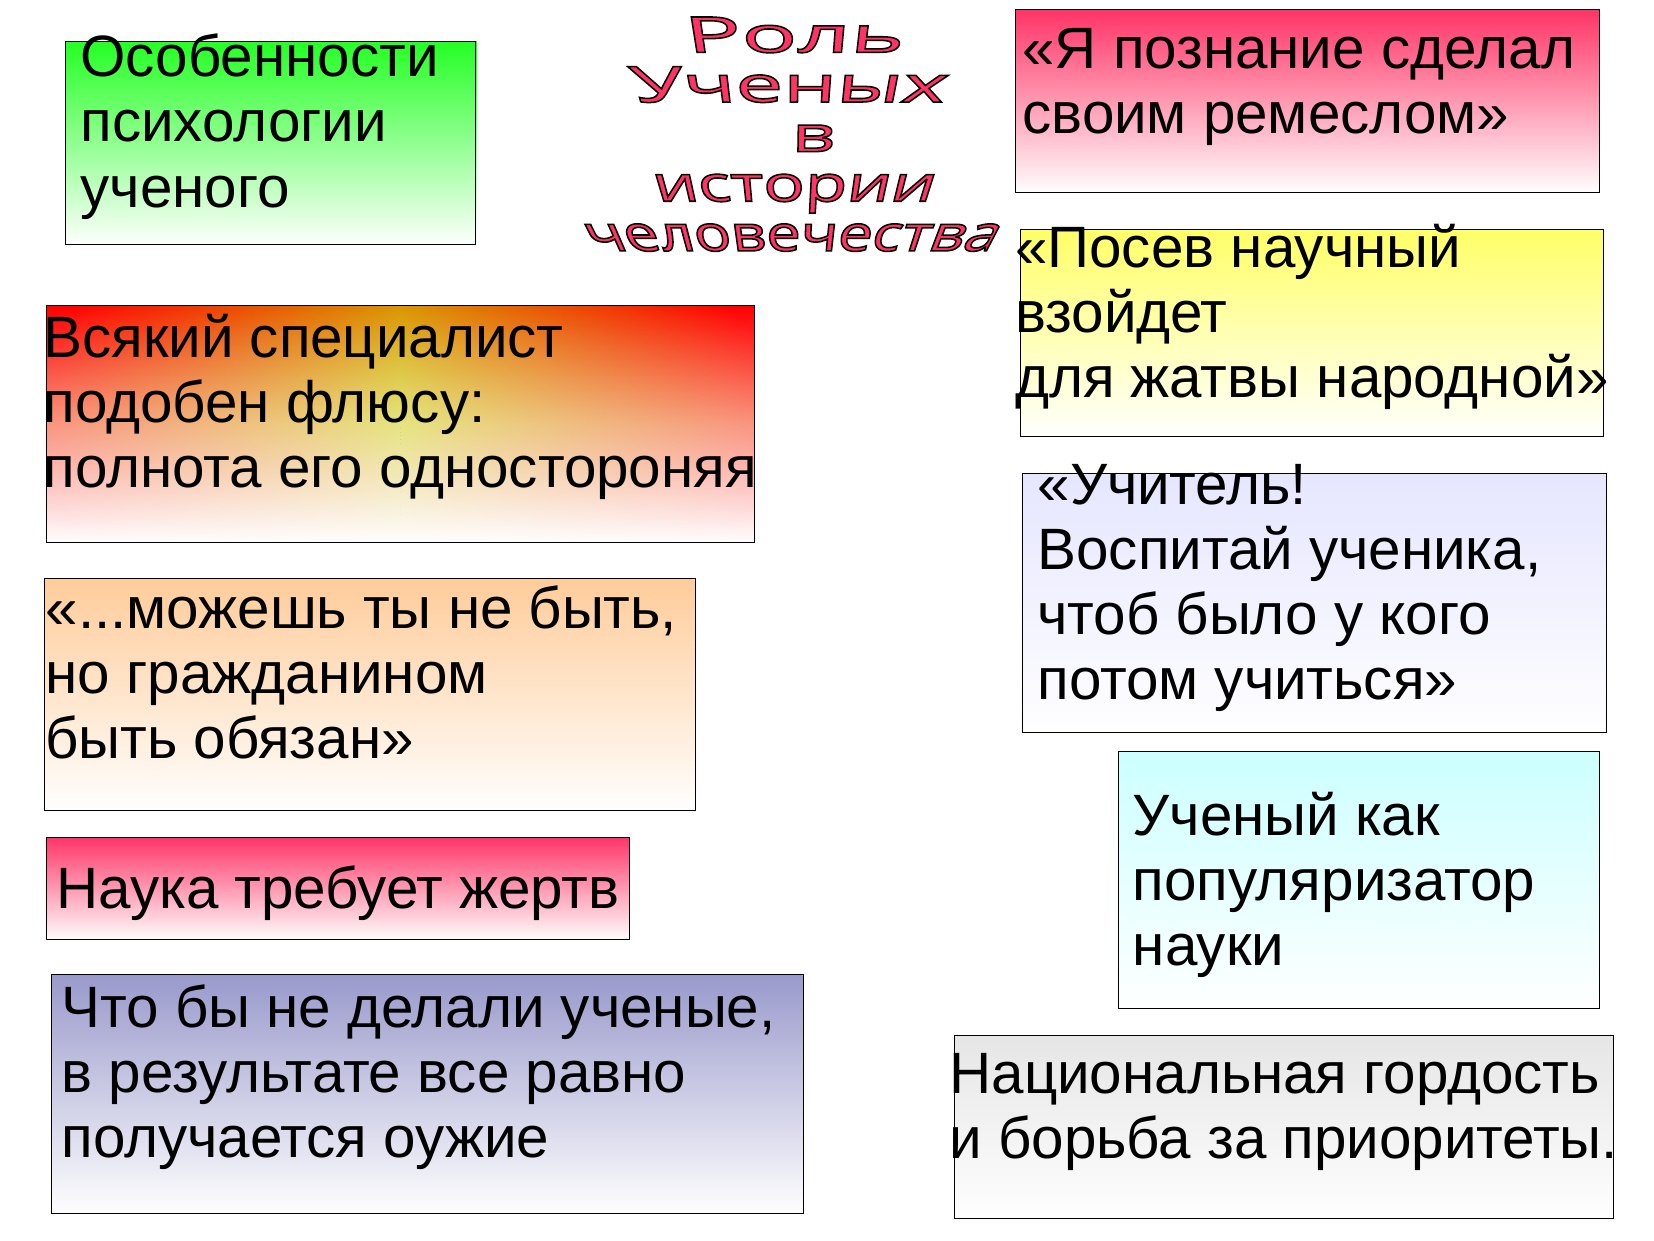

«Я познание сделал
своим ремеслом»
Роль
Ученых
 в
истории
человечества
Особенности
психологии
ученого
«Посев научный
взойдет
для жатвы народной»
Всякий специалист
подобен флюсу:
полнота его одностороняя
«Учитель!
Воспитай ученика,
чтоб было у кого
потом учиться»
«...можешь ты не быть,
но гражданином
быть обязан»
Ученый как
популяризатор
науки
Наука требует жертв
Что бы не делали ученые,
в результате все равно
получается оужие
Национальная гордость
и борьба за приоритеты.